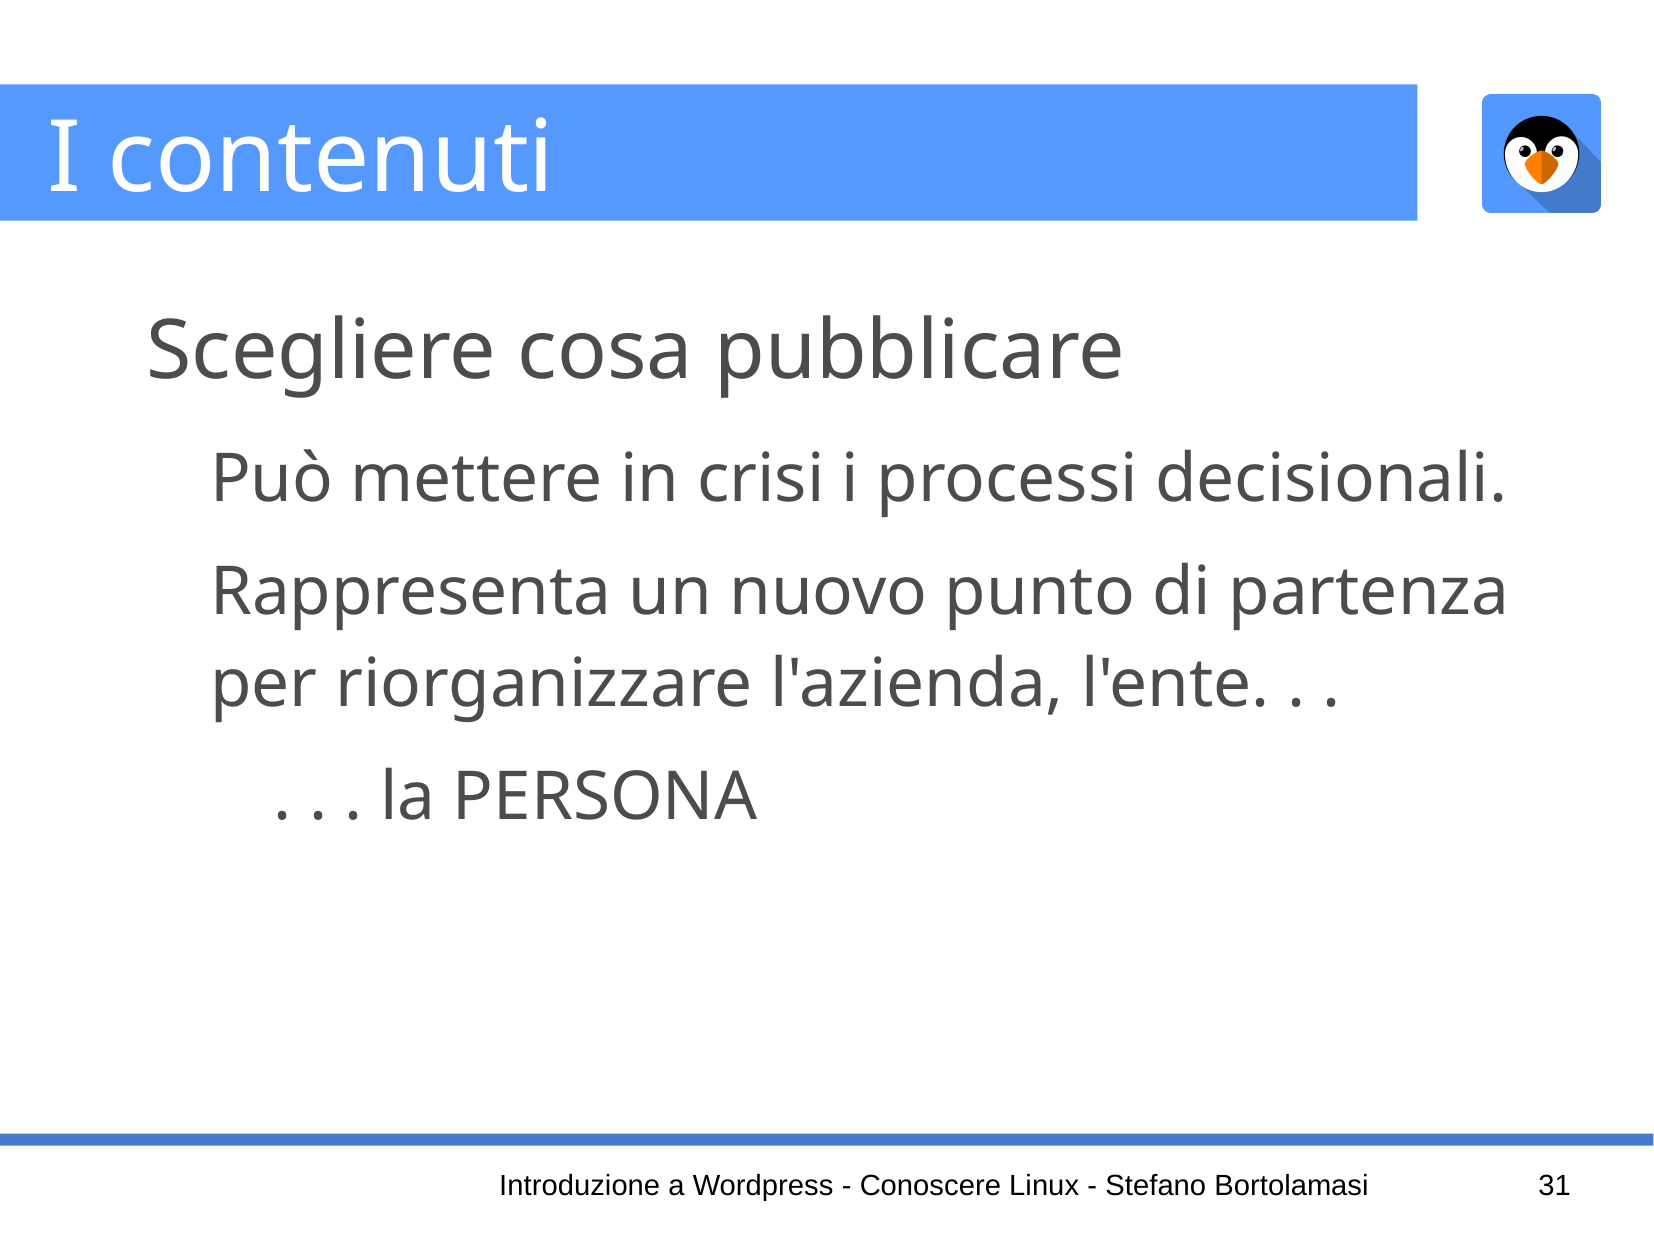

# I contenuti
Scegliere cosa pubblicare
Può mettere in crisi i processi decisionali.
Rappresenta un nuovo punto di partenza per riorganizzare l'azienda, l'ente. . .
. . . la PERSONA
Introduzione a Wordpress - Conoscere Linux - Stefano Bortolamasi
31